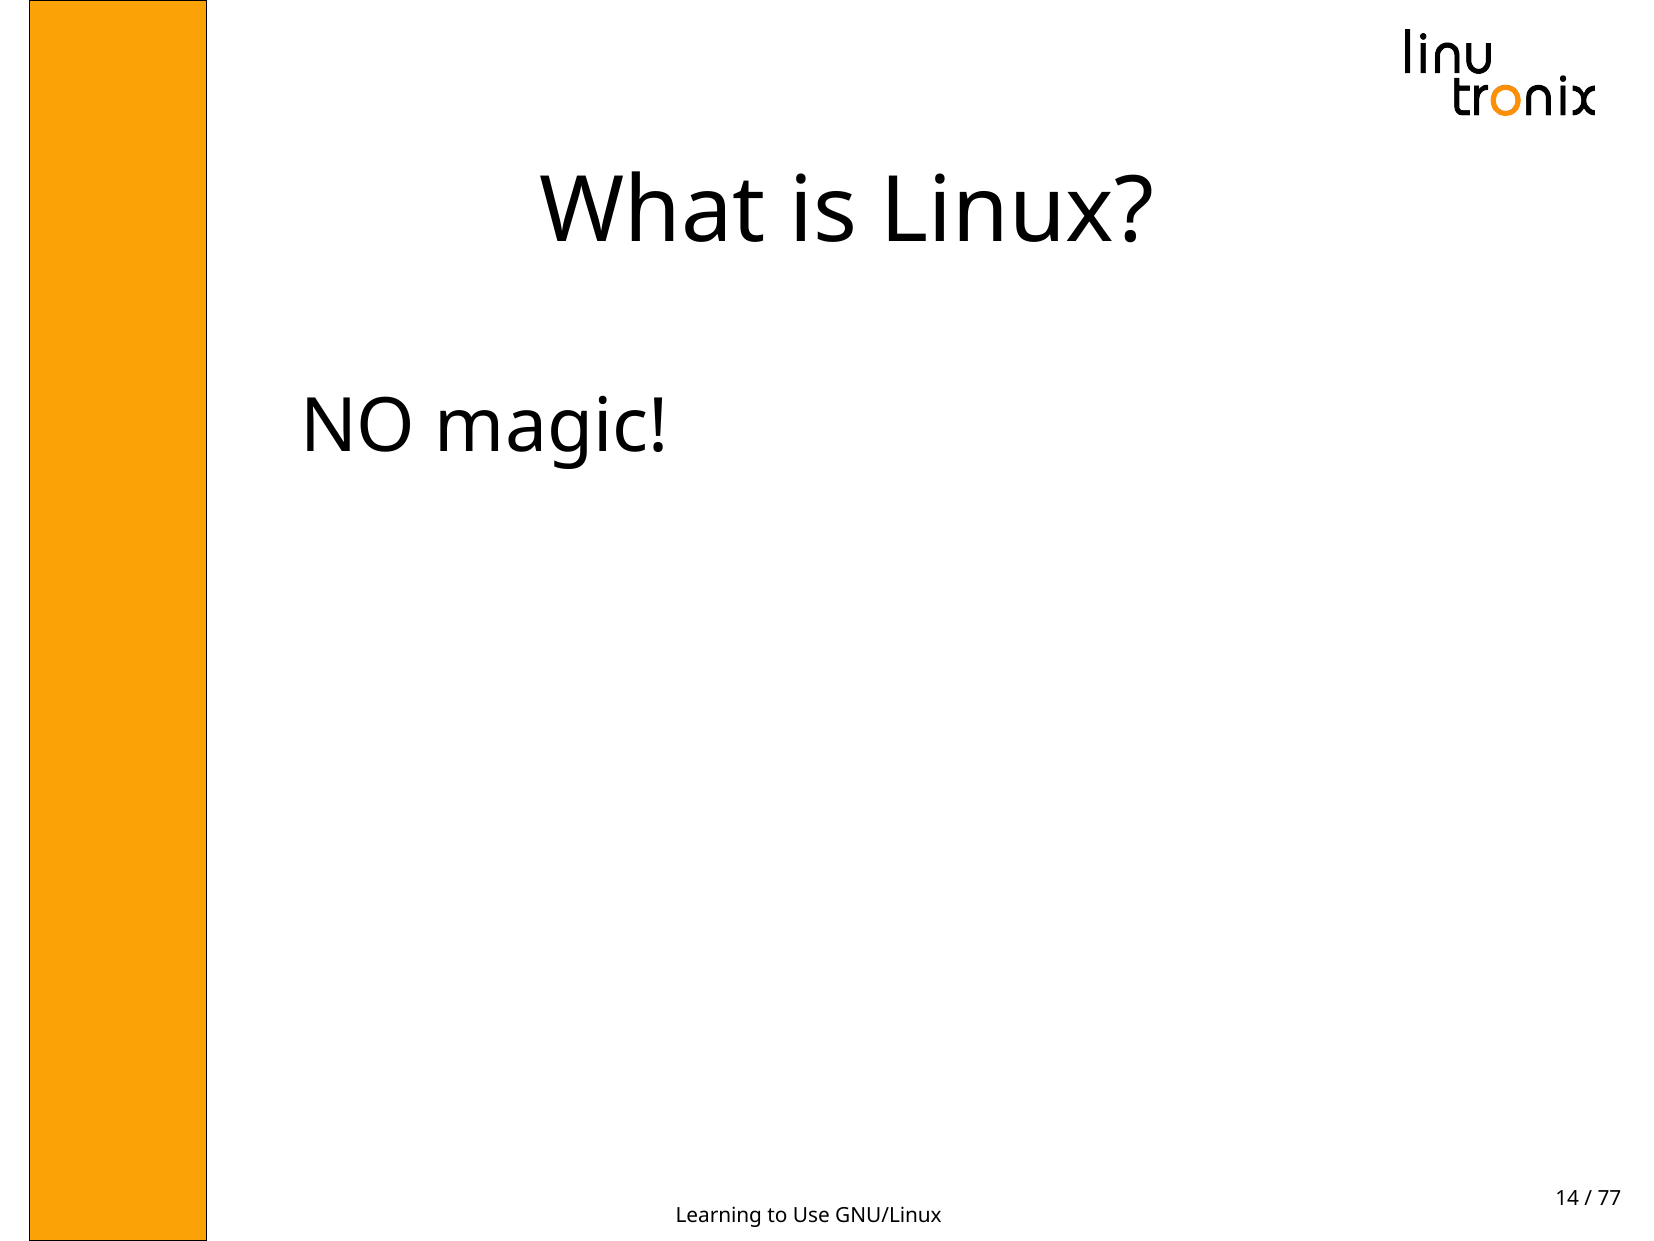

What is Linux?
NO magic!
14
Firmenvorstellung Linutronix V3.3